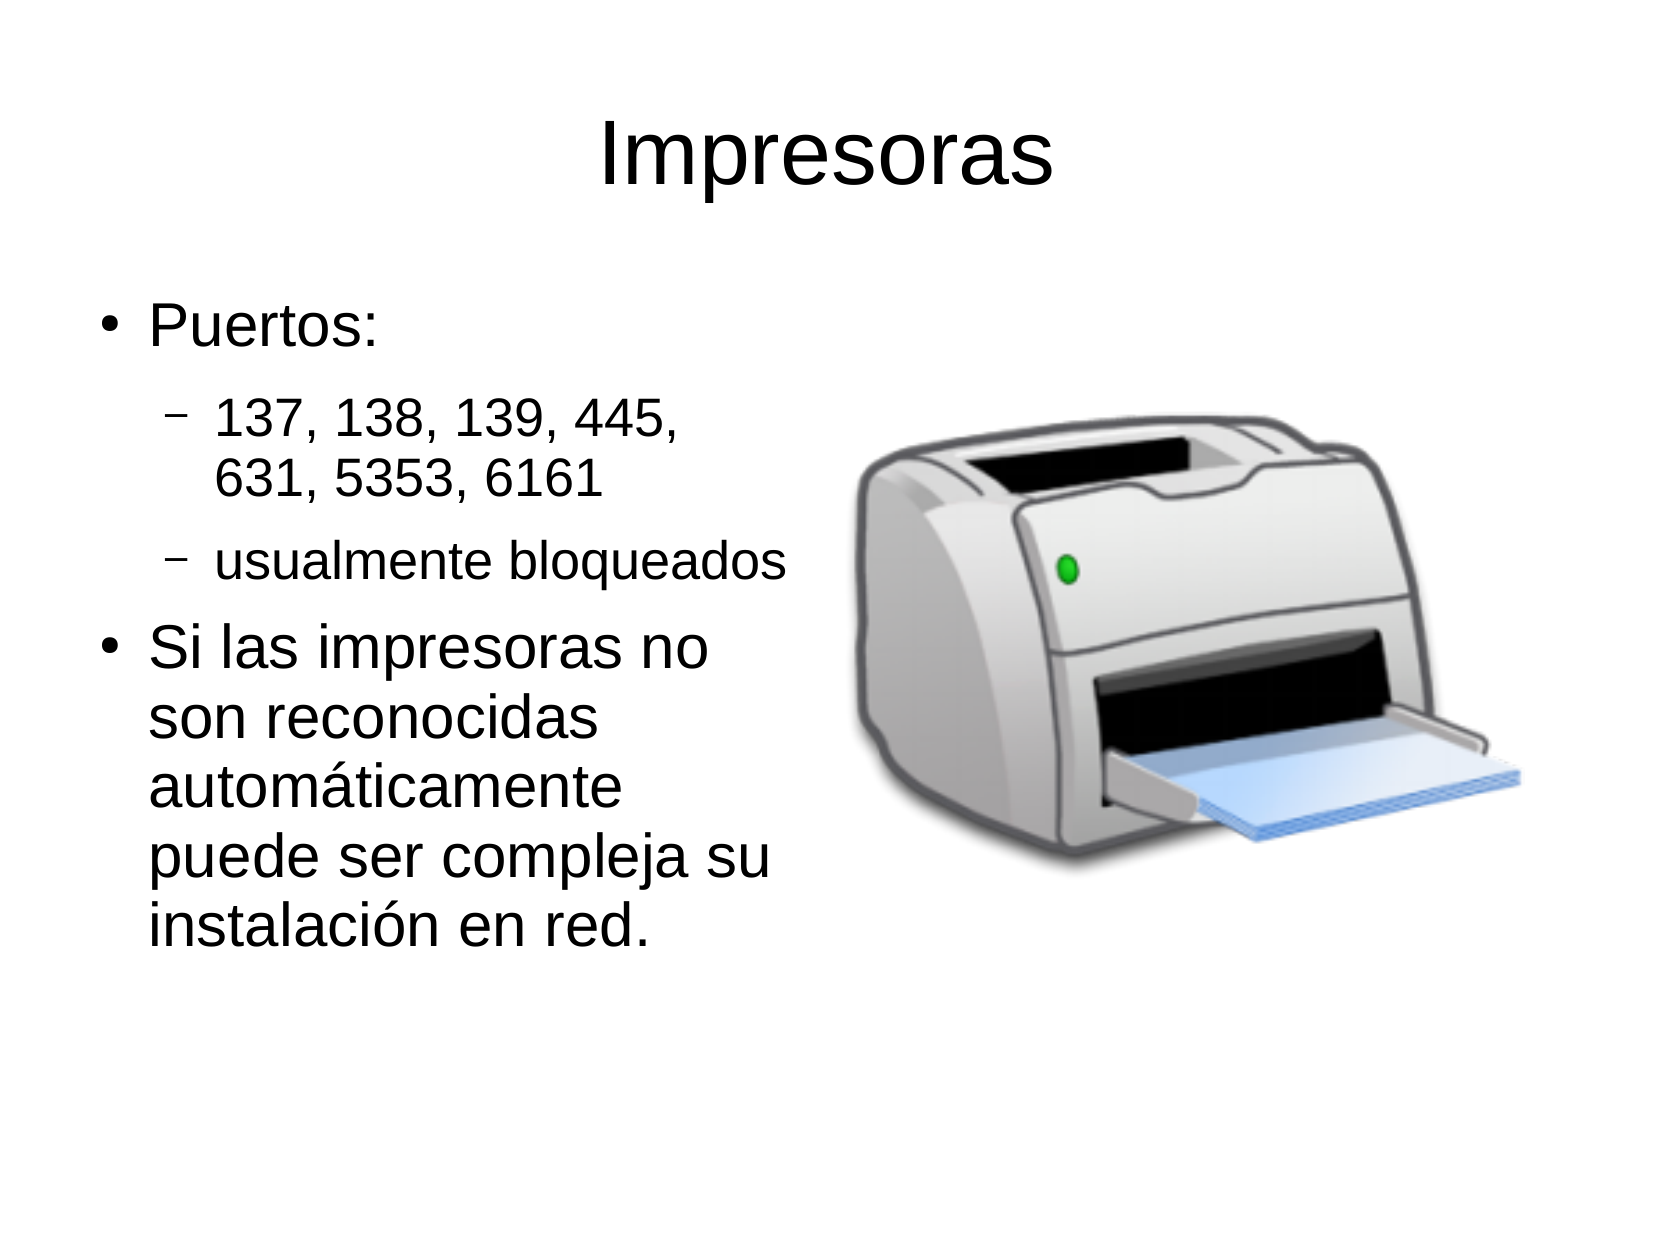

# Impresoras
Puertos:
137, 138, 139, 445, 631, 5353, 6161
usualmente bloqueados
Si las impresoras no son reconocidas automáticamente puede ser compleja su instalación en red.